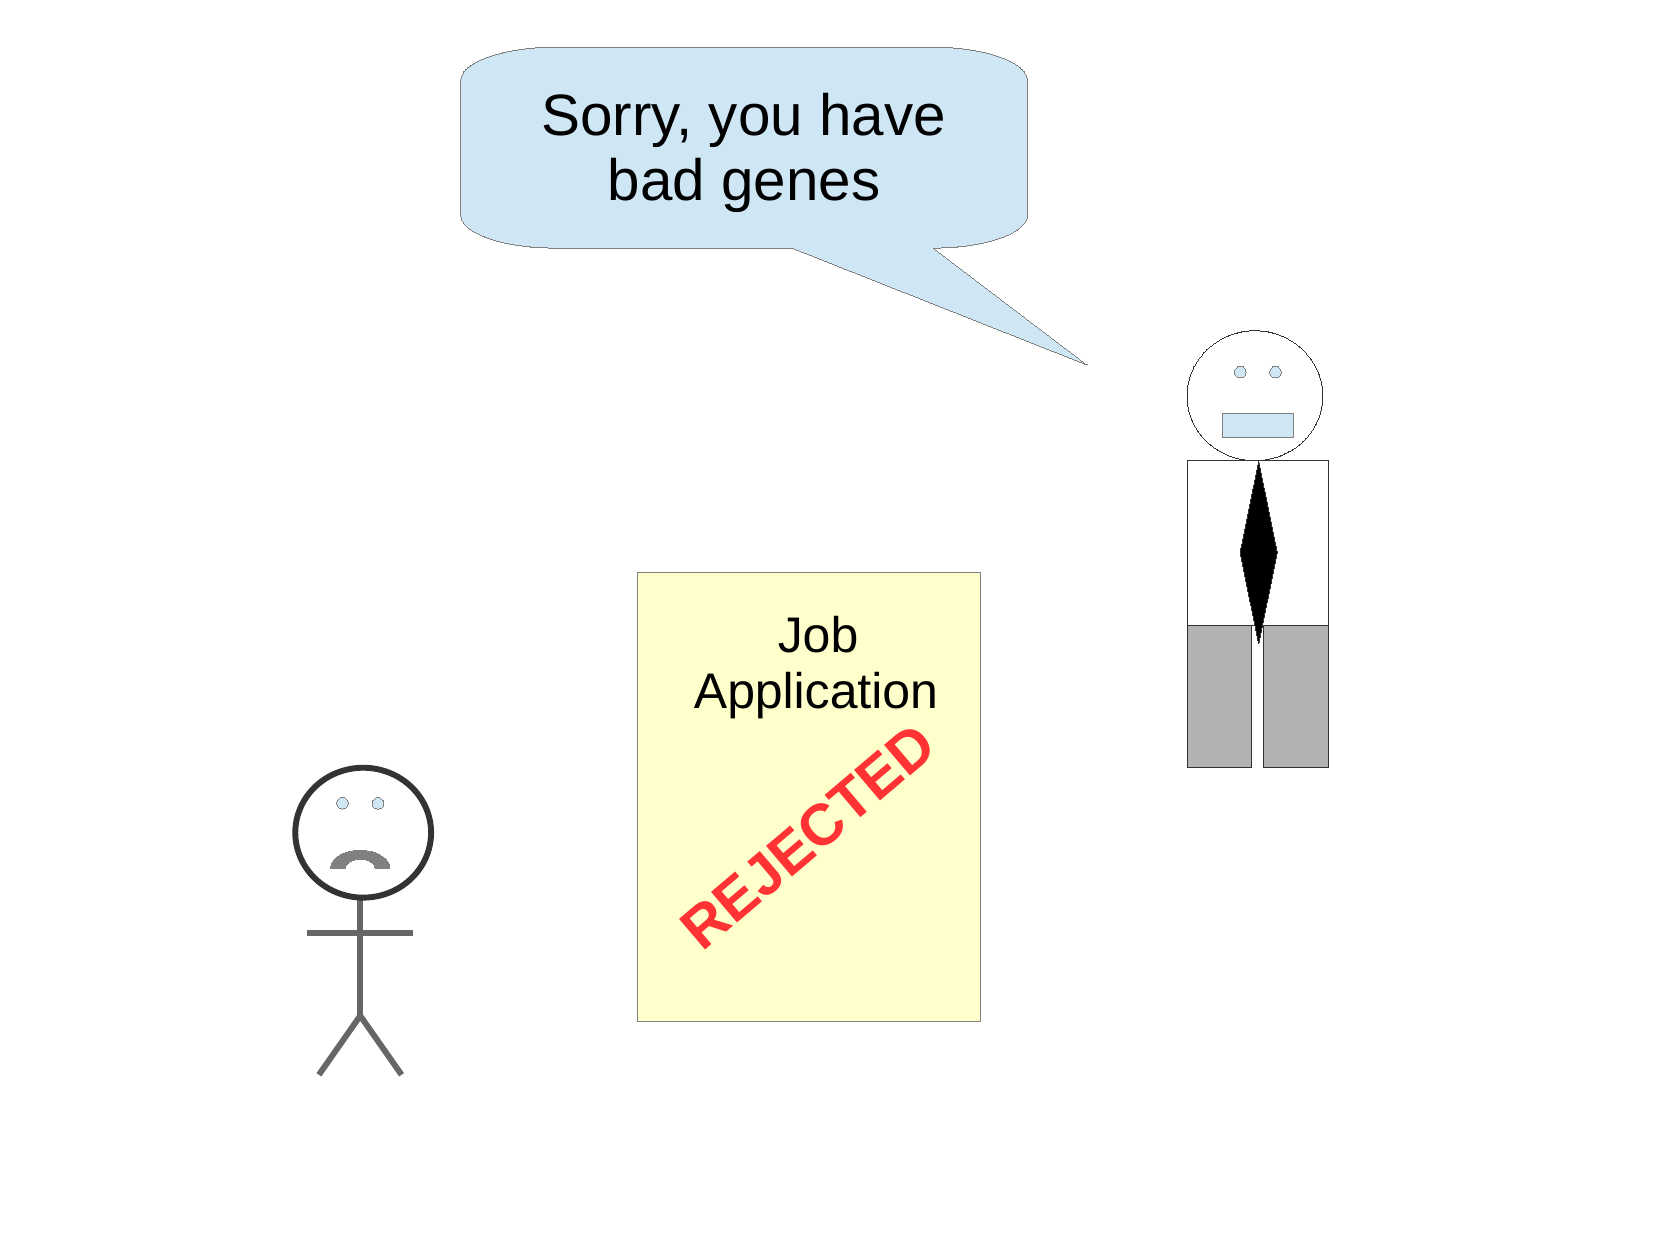

Sorry, you have
bad genes
# x
 Job
Application
REJECTED